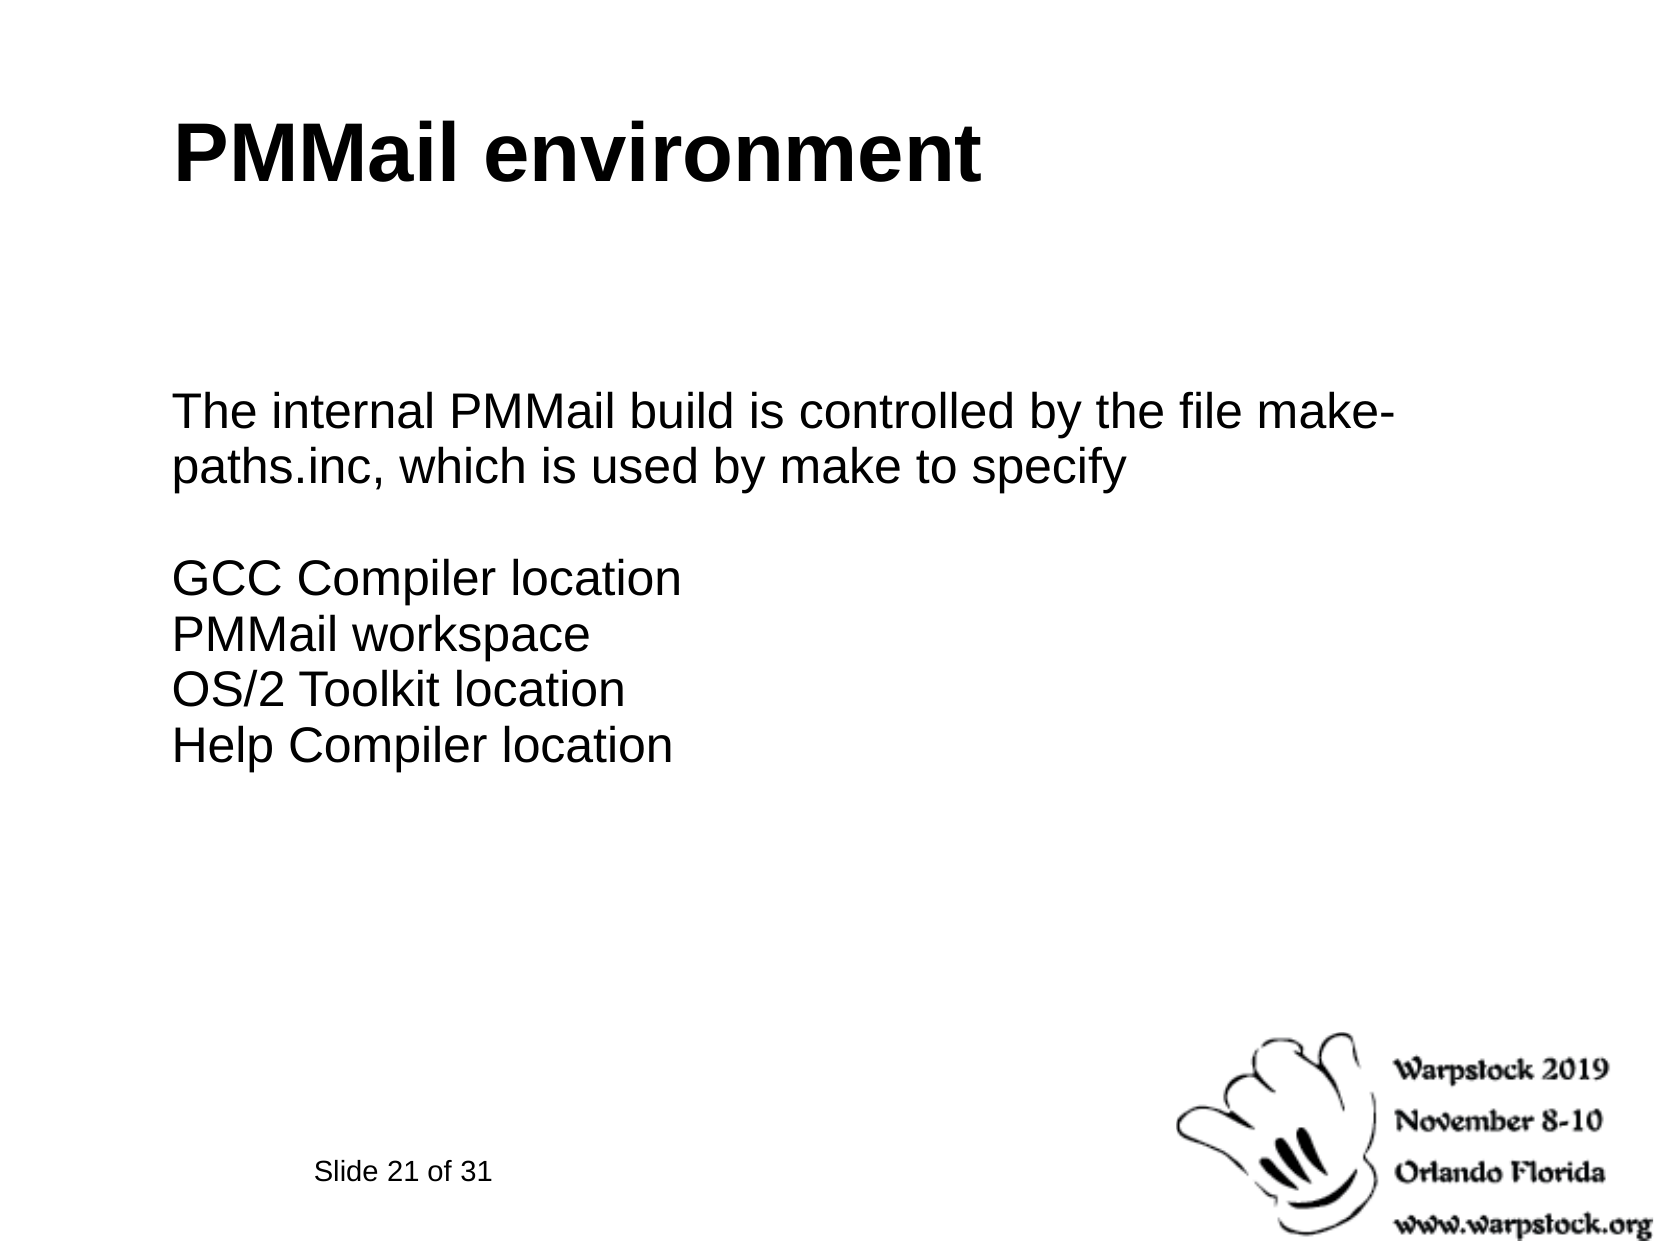

# PMMail environment
The internal PMMail build is controlled by the file make-paths.inc, which is used by make to specify
GCC Compiler location
PMMail workspace
OS/2 Toolkit location
Help Compiler location